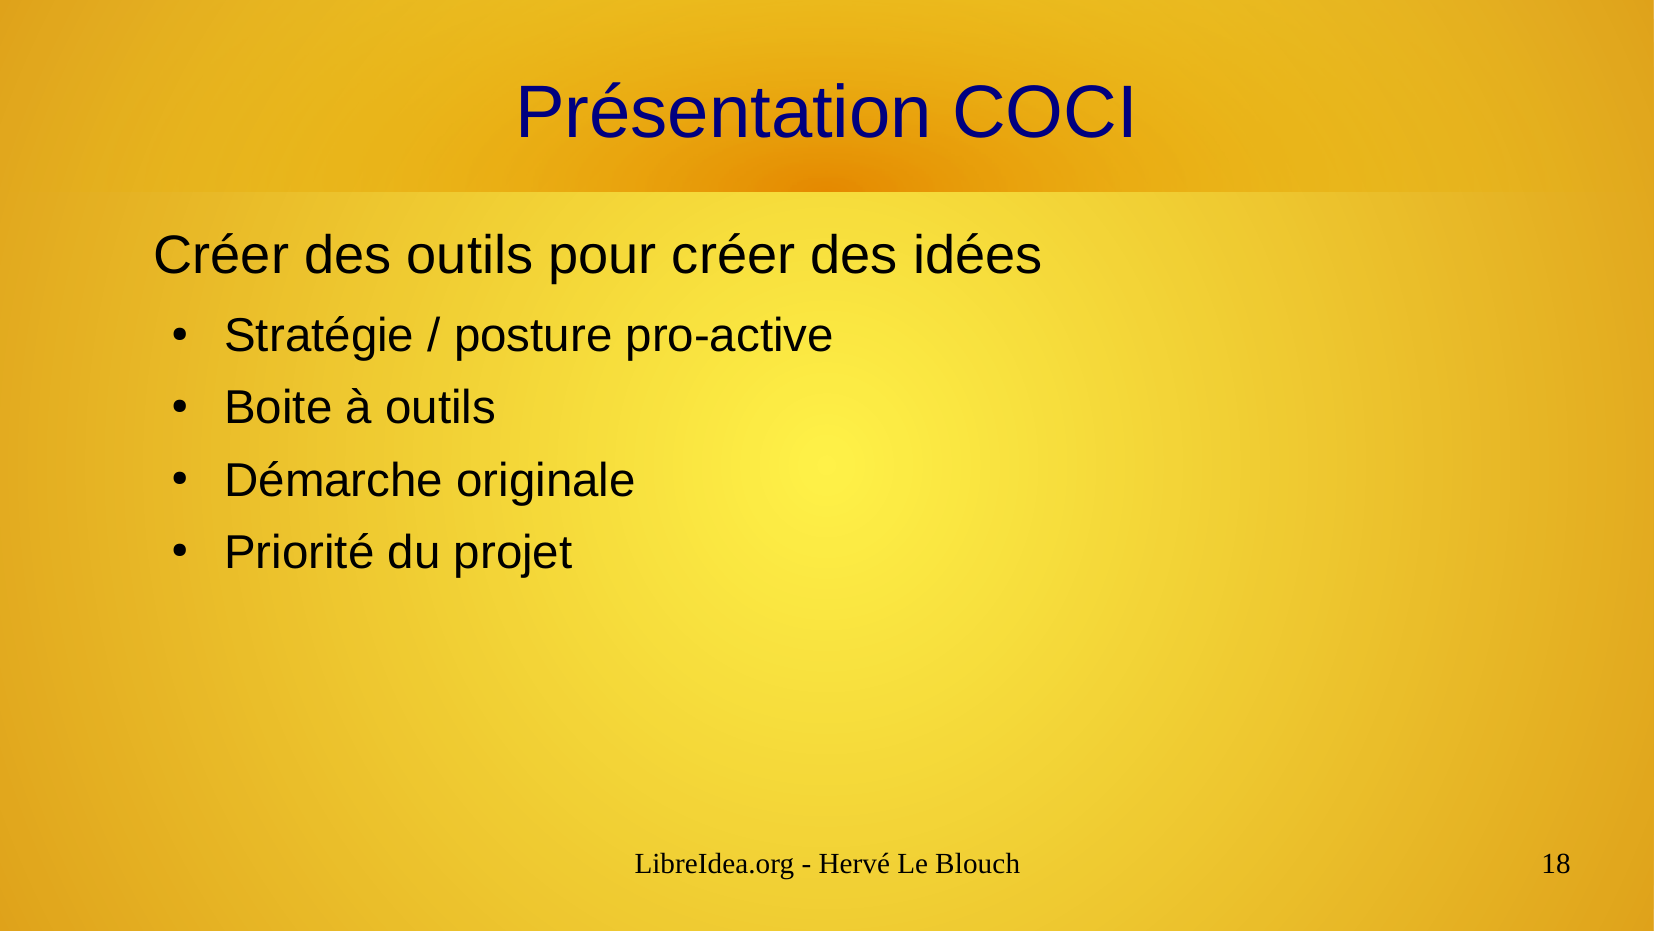

# Présentation COCI
Créer des outils pour créer des idées
Stratégie / posture pro-active
Boite à outils
Démarche originale
Priorité du projet
LibreIdea.org - Hervé Le Blouch
18